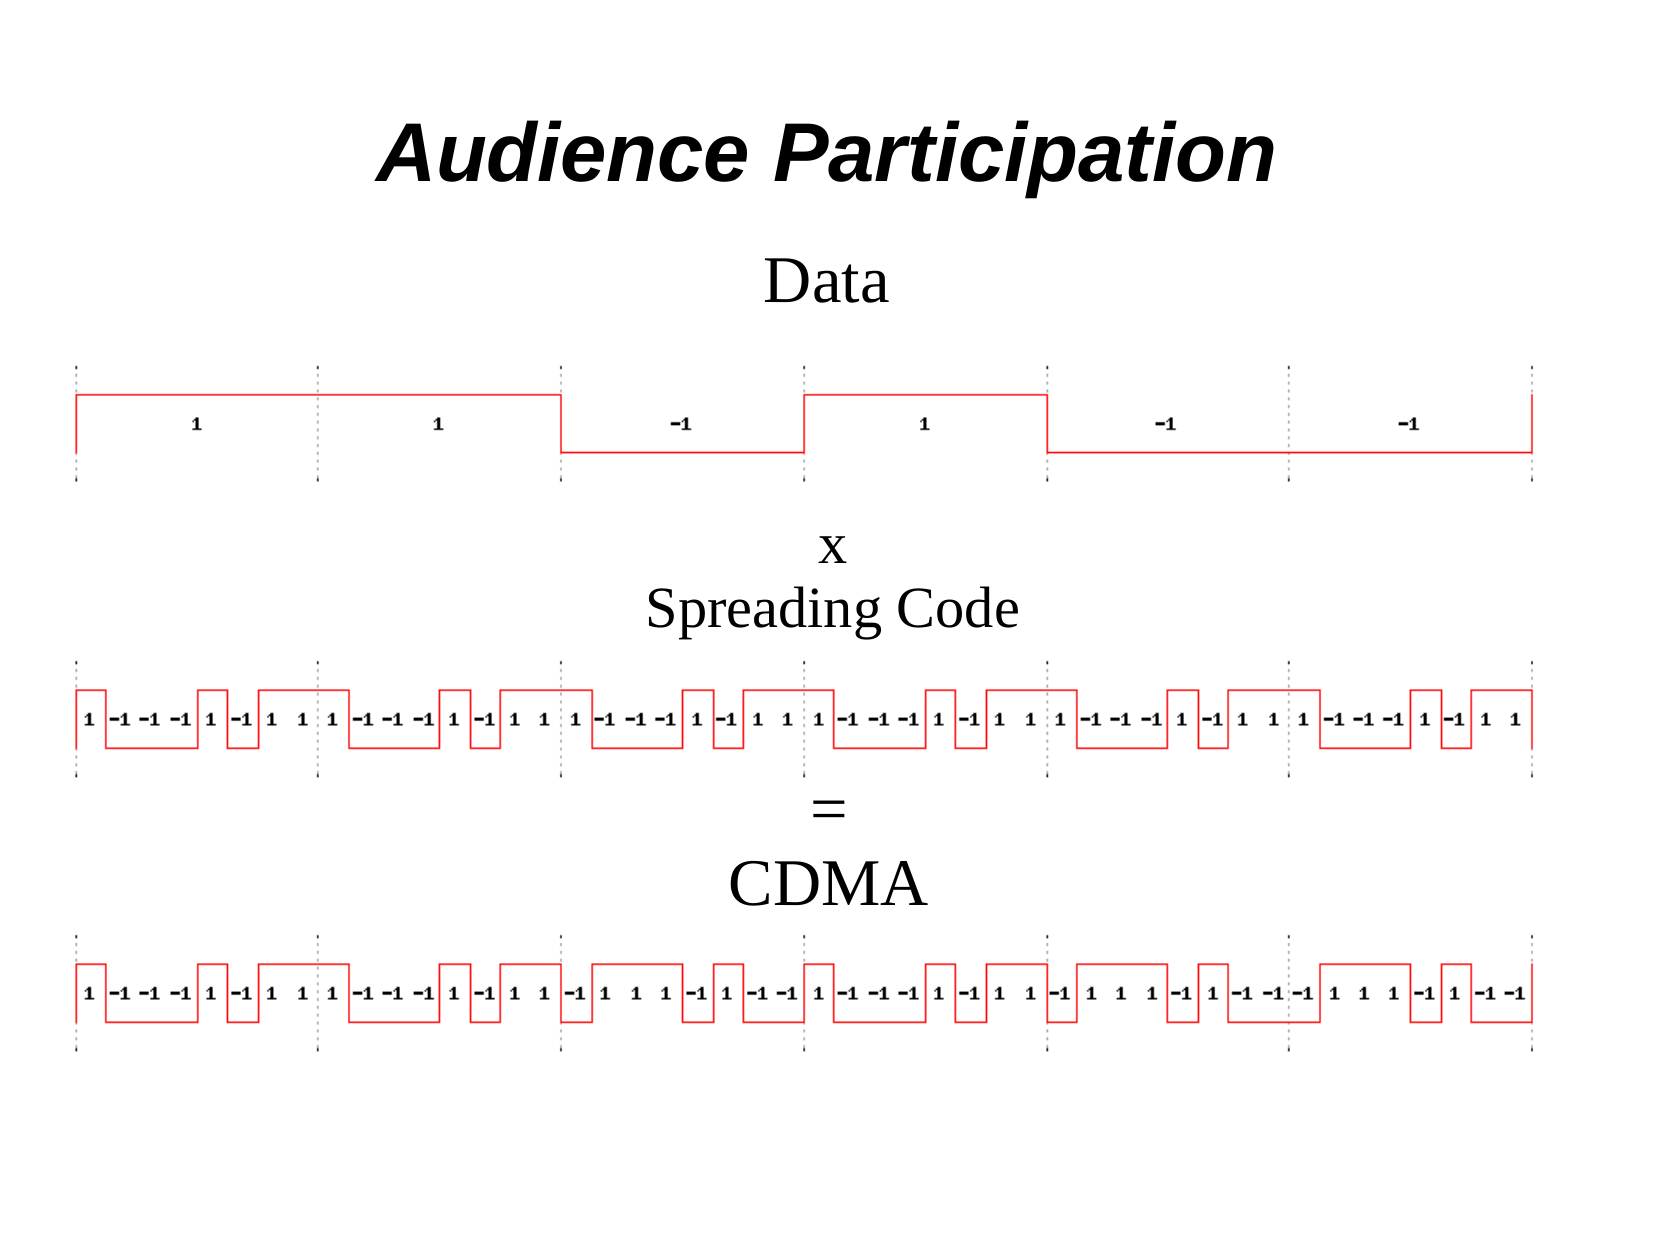

# Audience Participation
Data
x
Spreading Code
=
CDMA